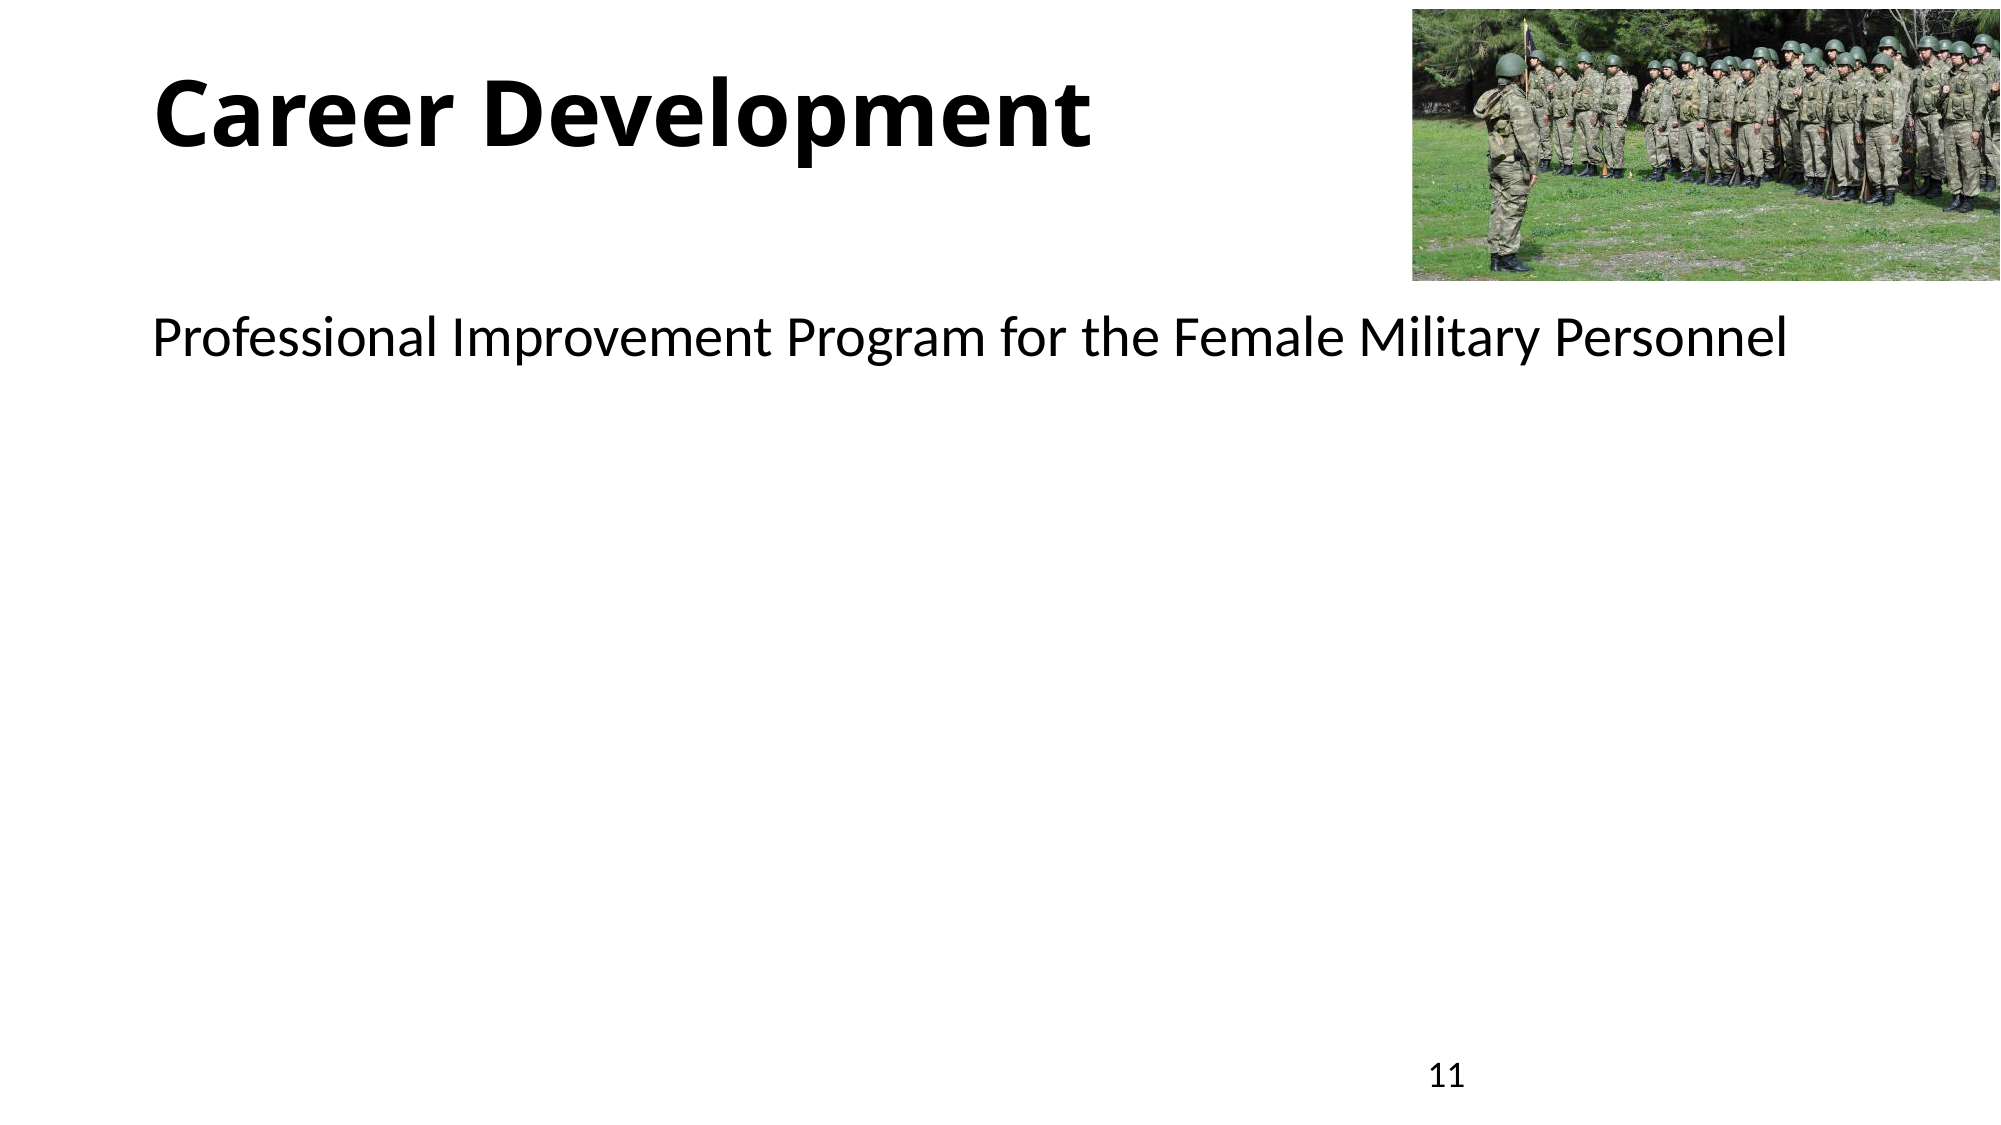

# Career Development
Professional Improvement Program for the Female Military Personnel
Basic Professional Improvement Stage
Advanced Professional Improvement Phase
Final Professional Improvement Stage
Advanced commandership and Managership Stage
Final Professional Improvement Stage
NCOs
Officers
Advanced Professional Improvement Phase
Basic Professional Improvement Stage